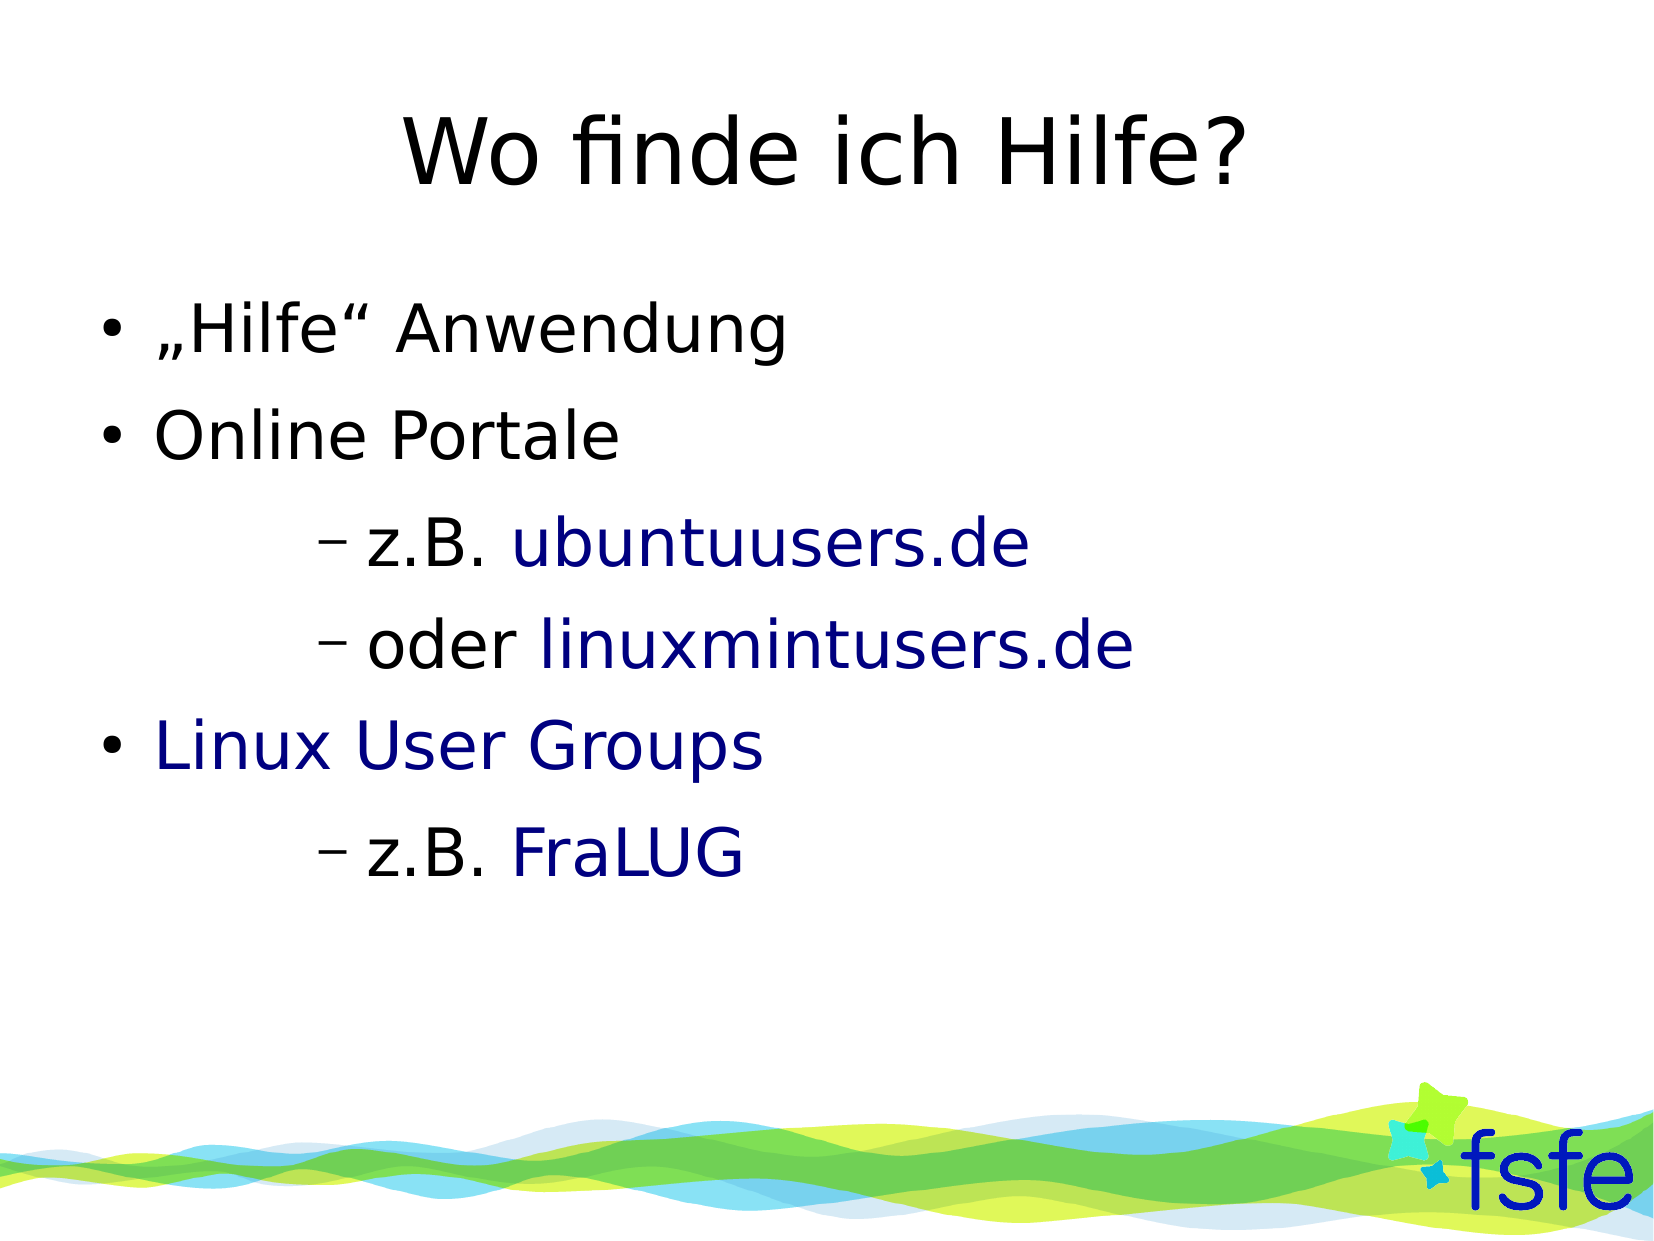

# Wo finde ich Hilfe?
„Hilfe“ Anwendung
Online Portale
z.B. ubuntuusers.de
oder linuxmintusers.de
Linux User Groups
z.B. FraLUG